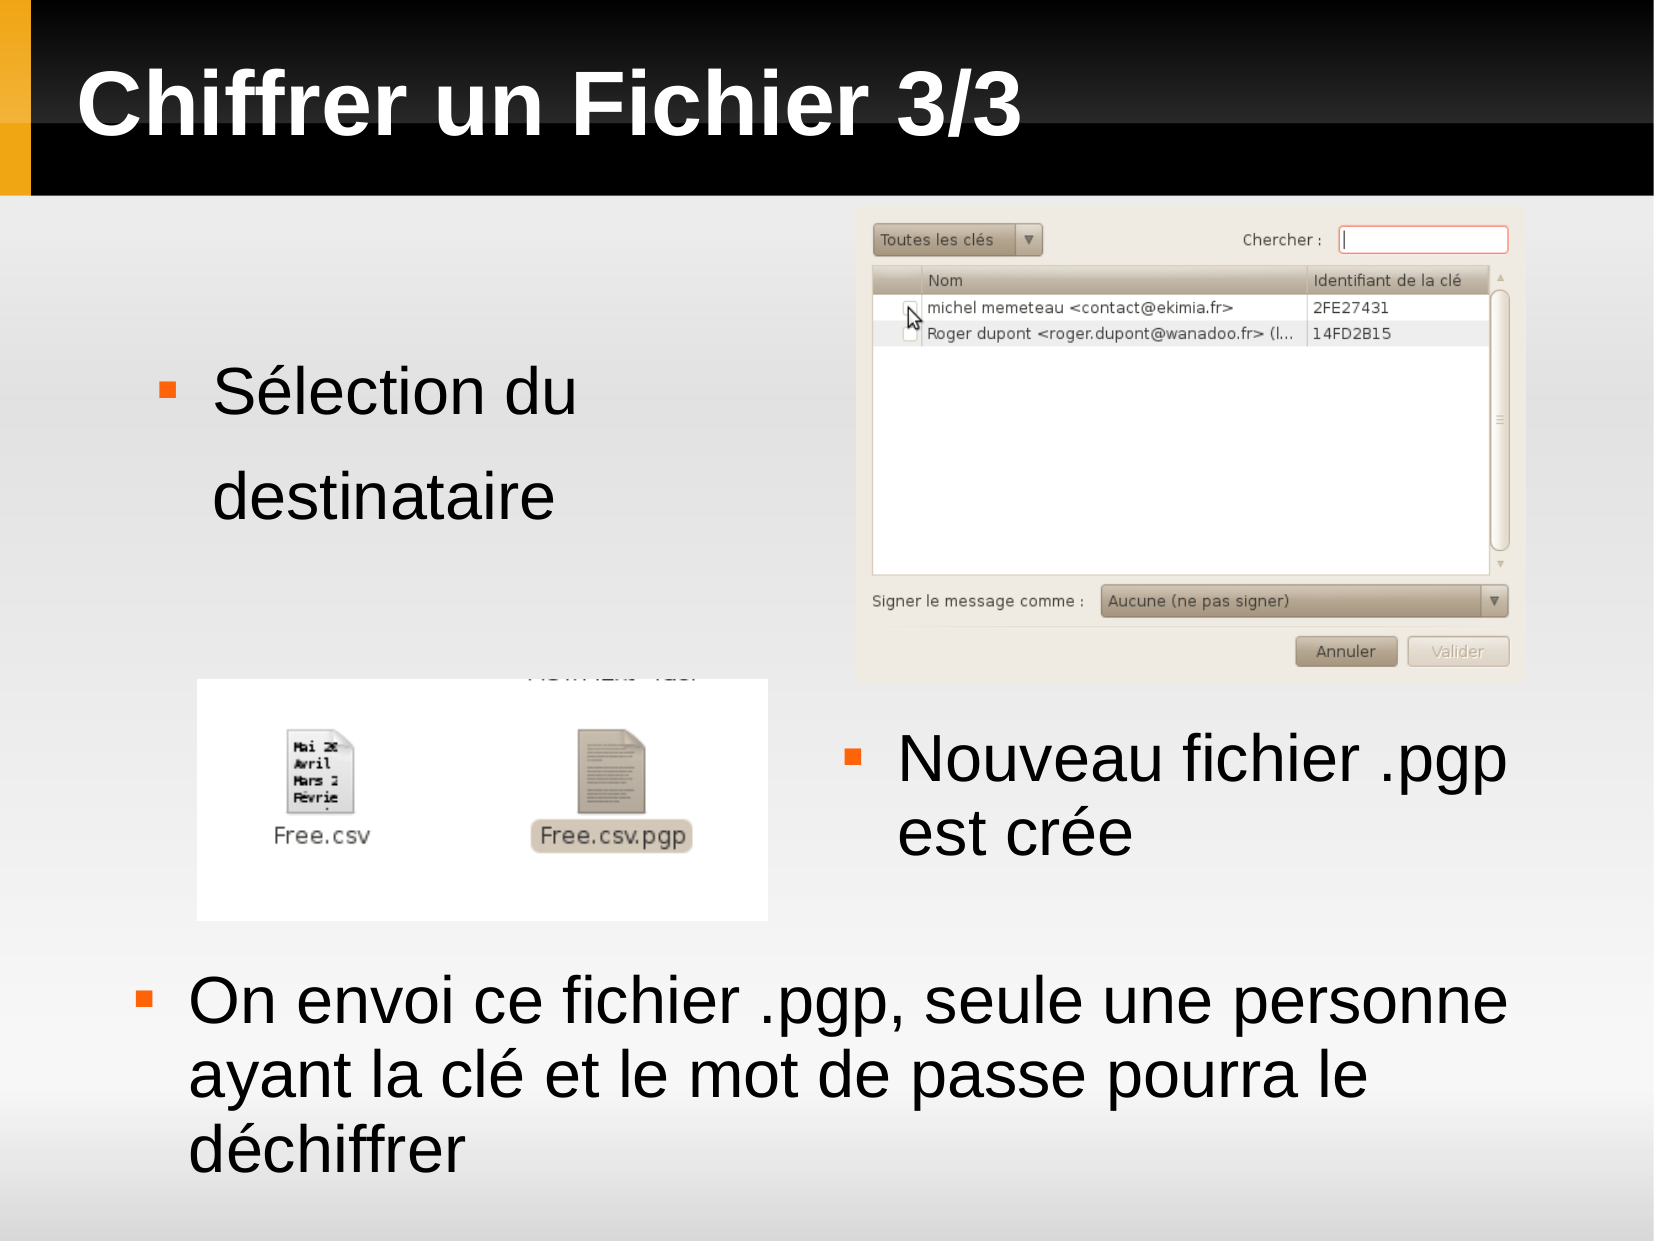

# Chiffrer un Fichier 3/3
Sélection du
destinataire
Nouveau fichier .pgp est crée
On envoi ce fichier .pgp, seule une personne ayant la clé et le mot de passe pourra le déchiffrer